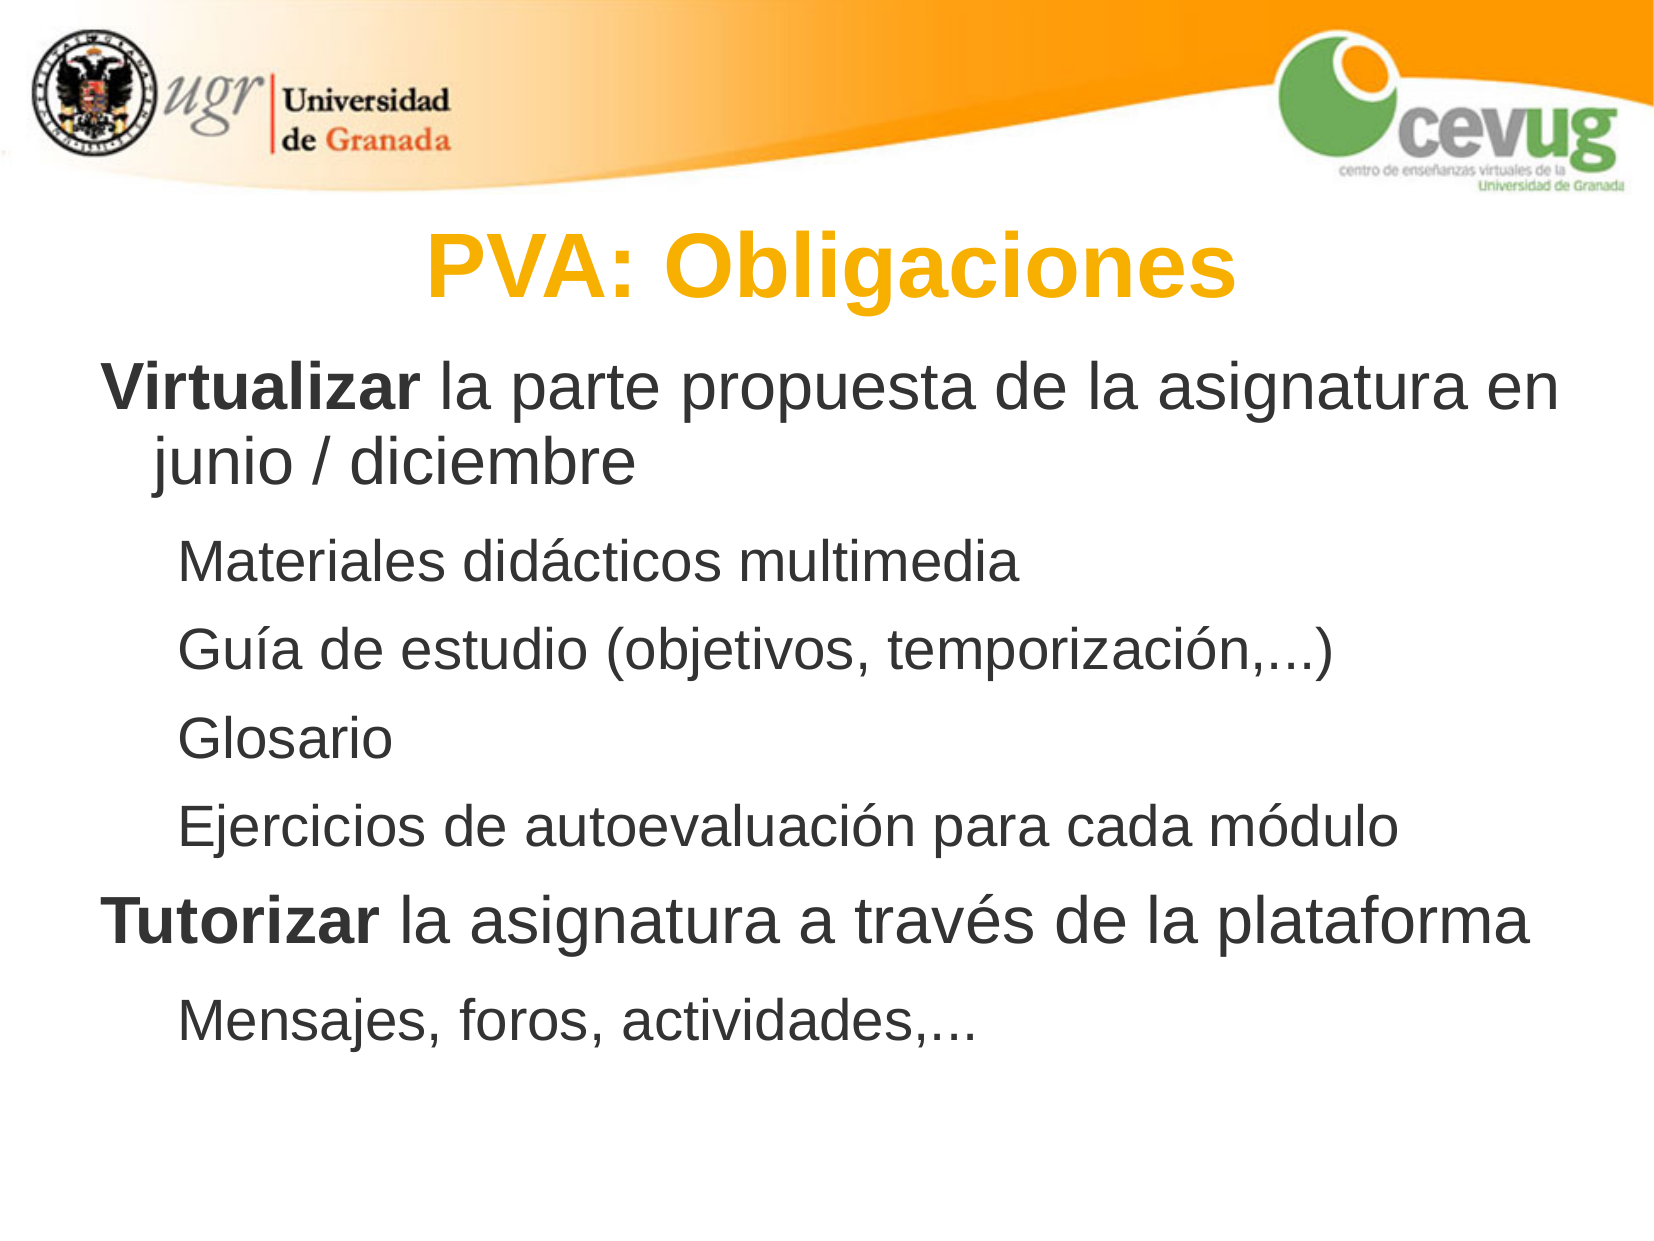

# PVA: Obligaciones
Virtualizar la parte propuesta de la asignatura en junio / diciembre
Materiales didácticos multimedia
Guía de estudio (objetivos, temporización,...)
Glosario
Ejercicios de autoevaluación para cada módulo
Tutorizar la asignatura a través de la plataforma
Mensajes, foros, actividades,...